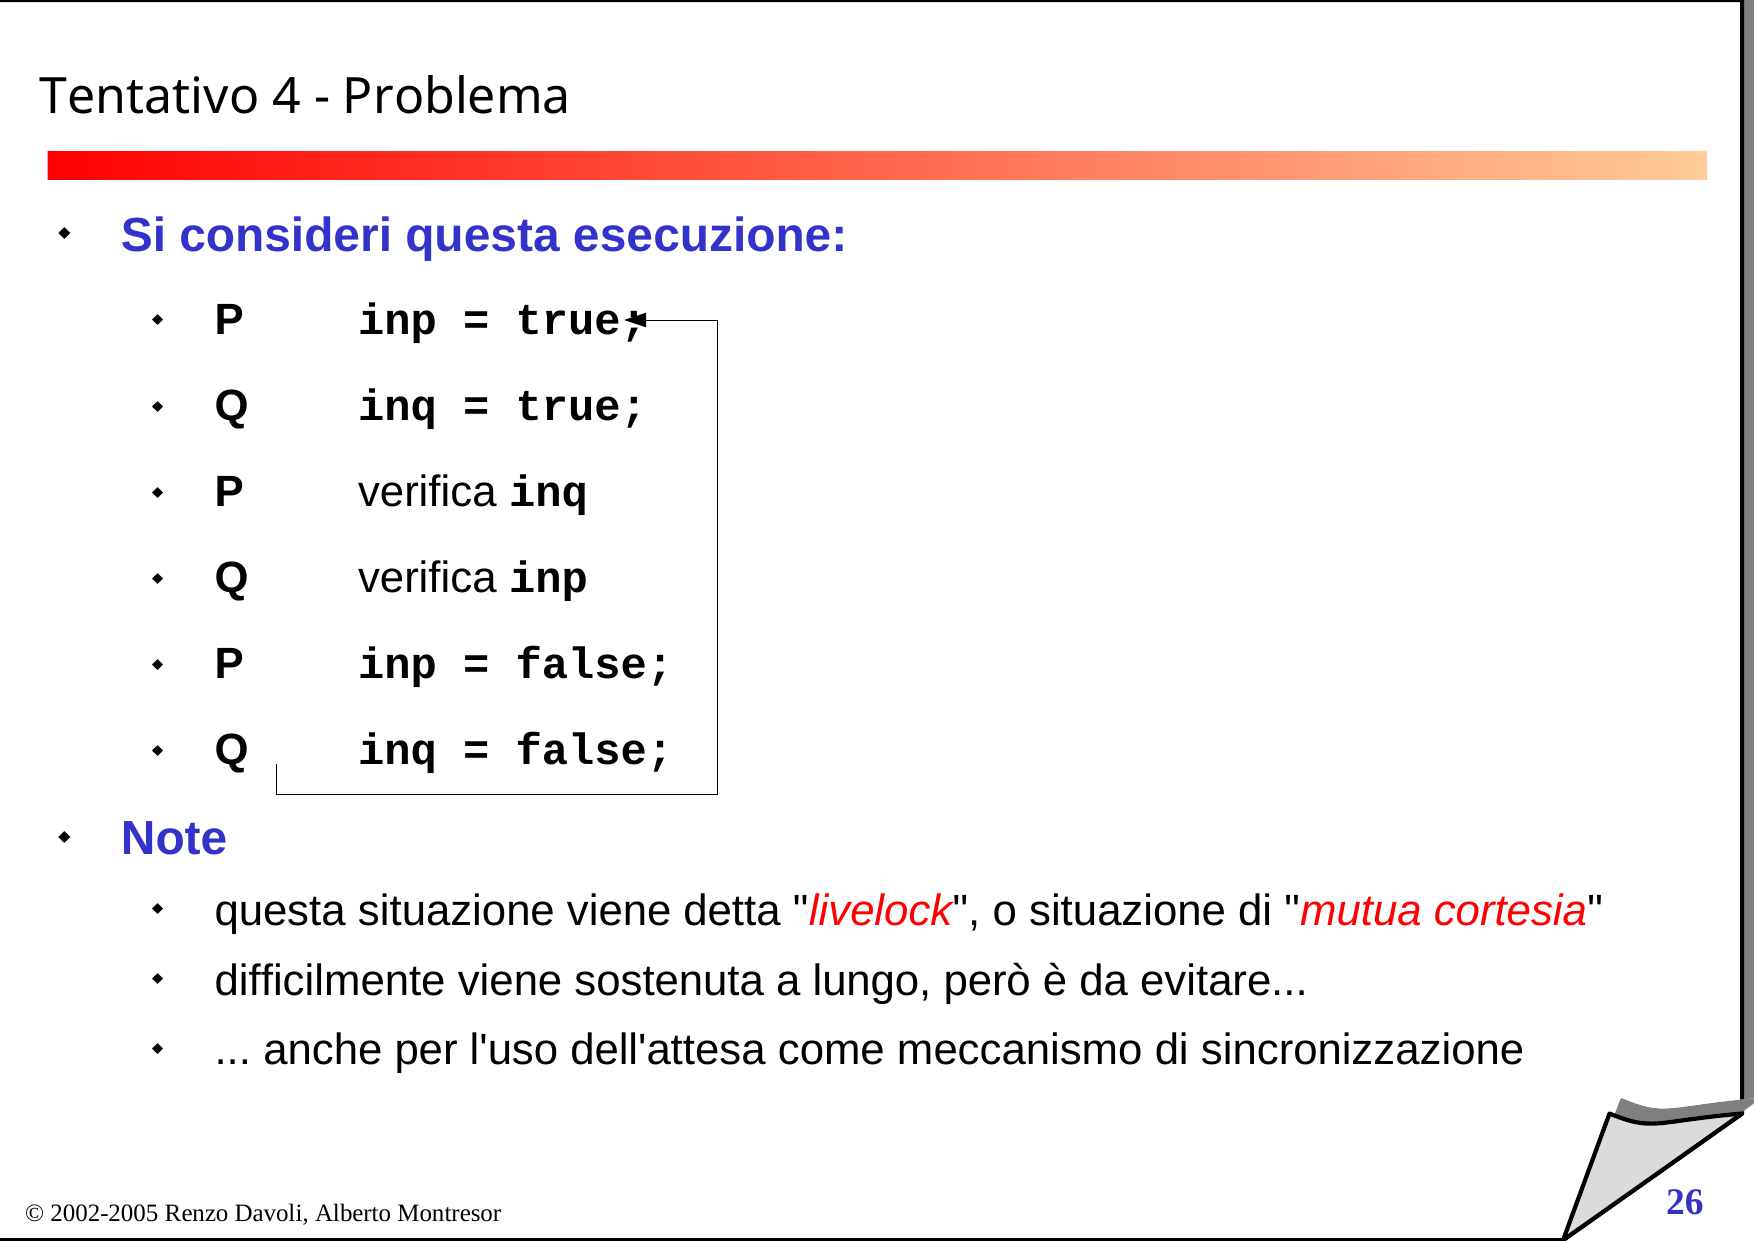

# Tentativo 4 - Problema
Si consideri questa esecuzione:
P	inp = true;
Q	inq = true;
P	verifica inq
Q	verifica inp
P	inp = false;
Q	inq = false;
Note
questa situazione viene detta "livelock", o situazione di "mutua cortesia"
difficilmente viene sostenuta a lungo, però è da evitare...
... anche per l'uso dell'attesa come meccanismo di sincronizzazione